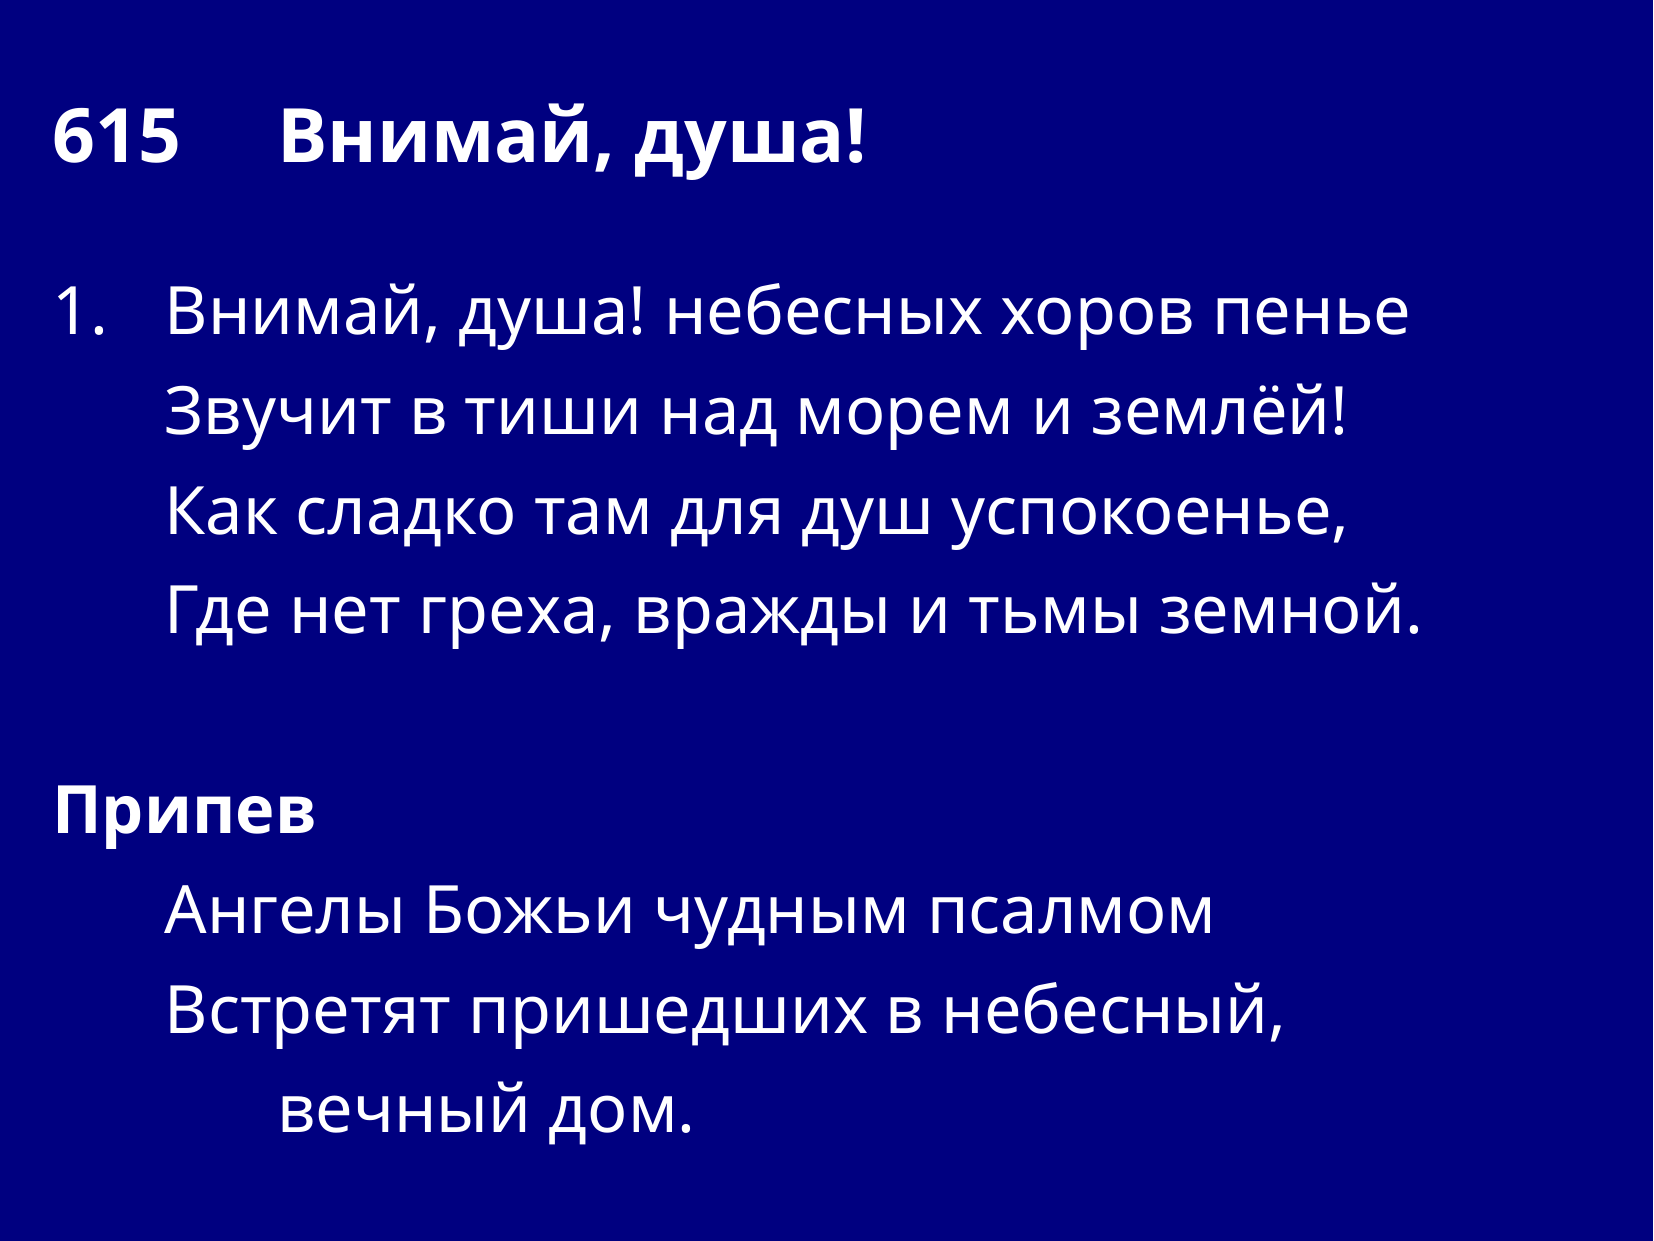

1.	Внимай, душа! небесных хоров пенье
	Звучит в тиши над морем и землёй!
	Как сладко там для душ успокоенье,
	Где нет греха, вражды и тьмы земной.
Припев
	Ангелы Божьи чудным псалмом
	Встретят пришедших в небесный,
		вечный дом.
615	Внимай, душа!